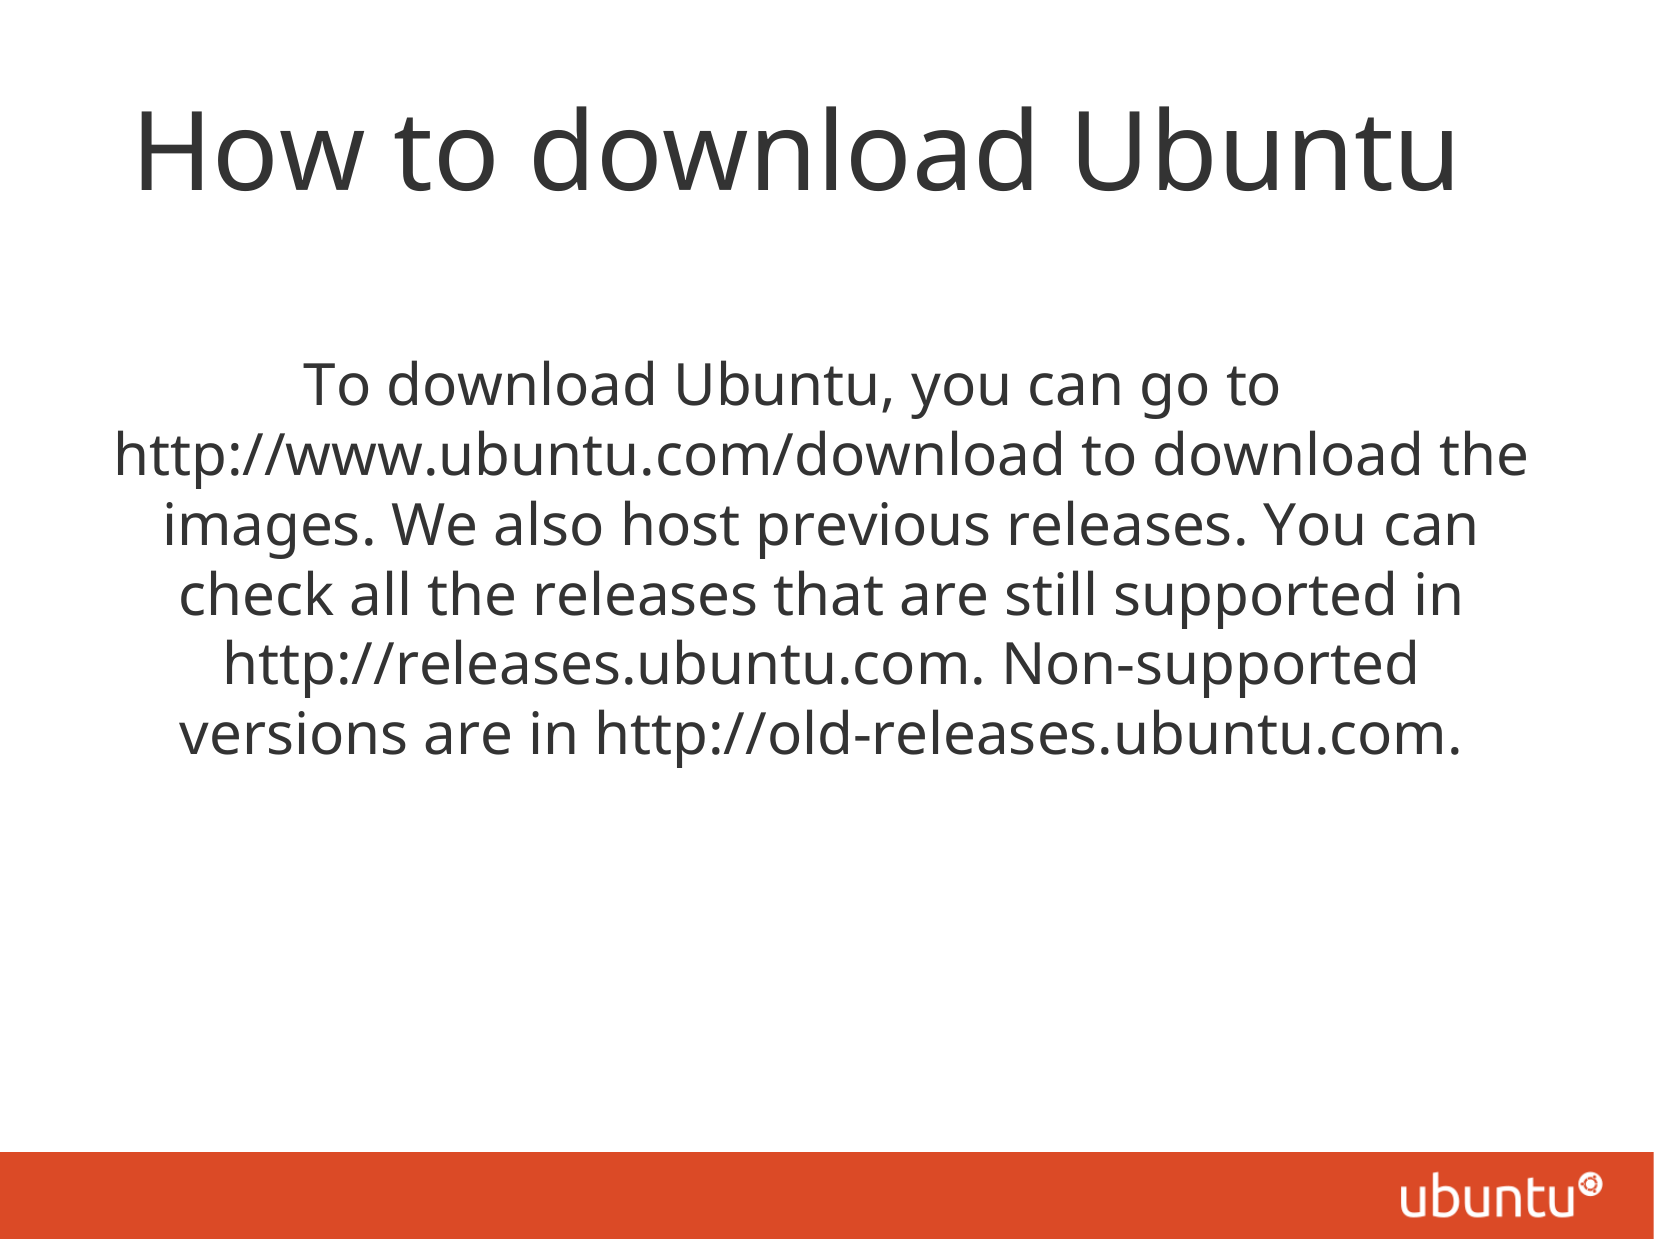

# How to download Ubuntu
To download Ubuntu, you can go to http://www.ubuntu.com/download to download the images. We also host previous releases. You can check all the releases that are still supported in http://releases.ubuntu.com. Non-supported versions are in http://old-releases.ubuntu.com.